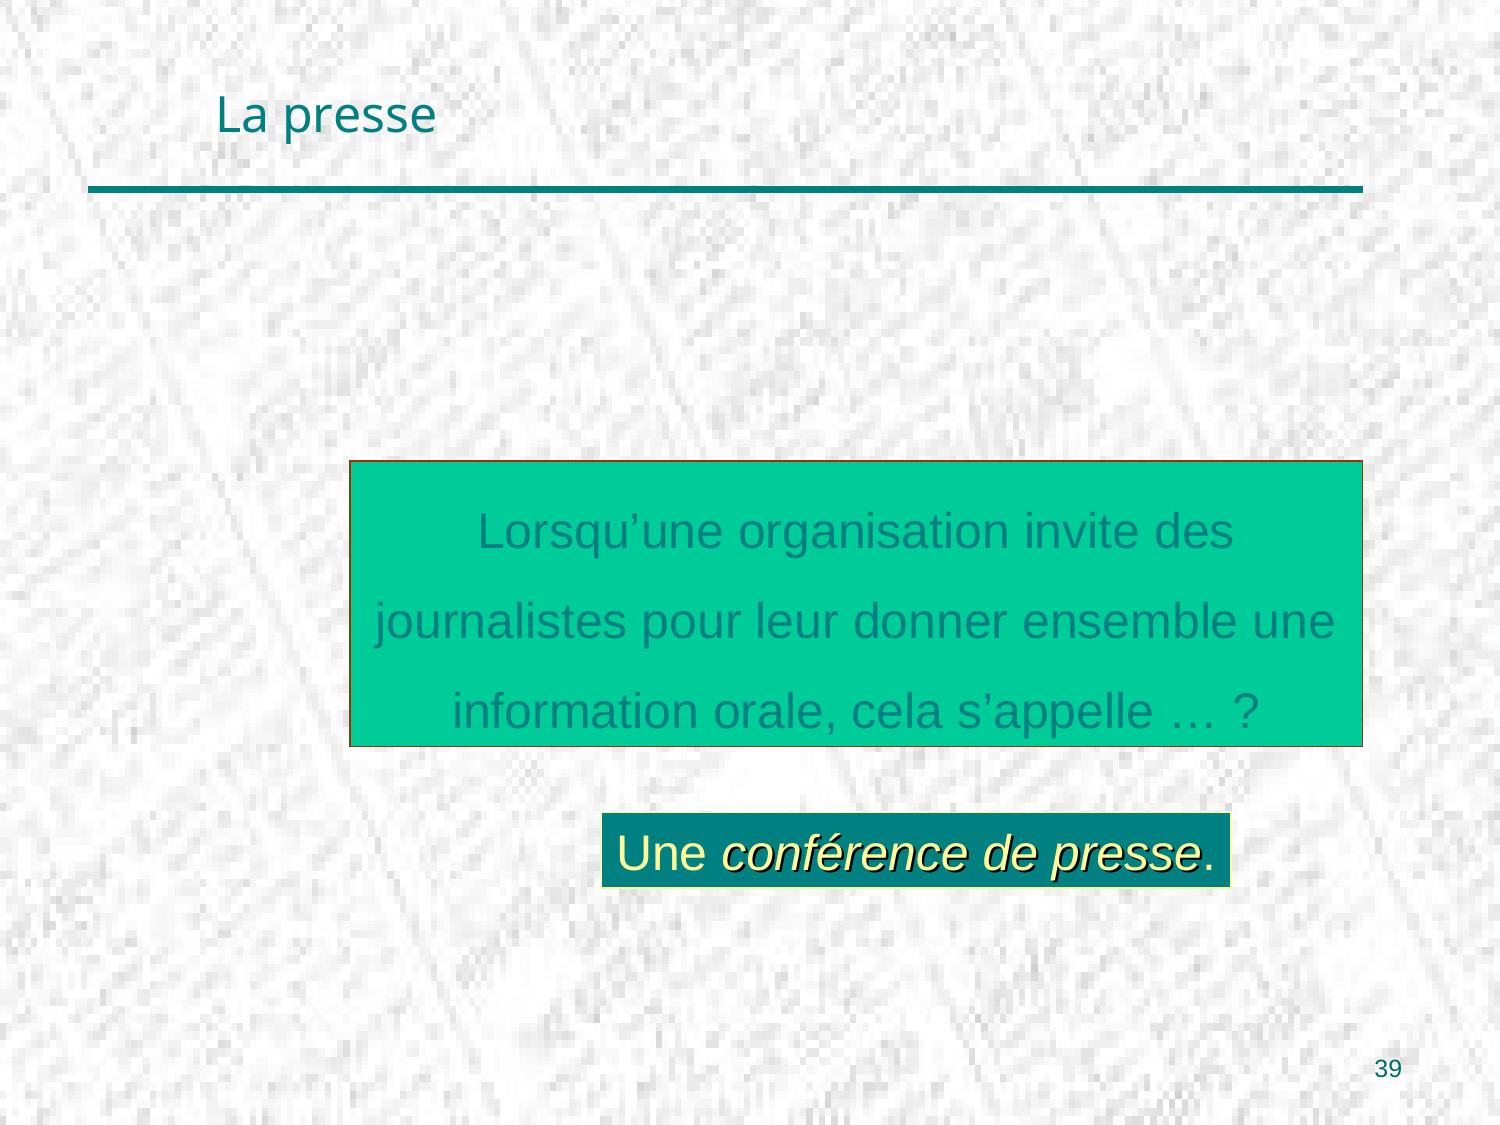

La presse
Lorsqu’une organisation invite des journalistes pour leur donner ensemble une information orale, cela s’appelle … ?
Une conférence de presse.
39